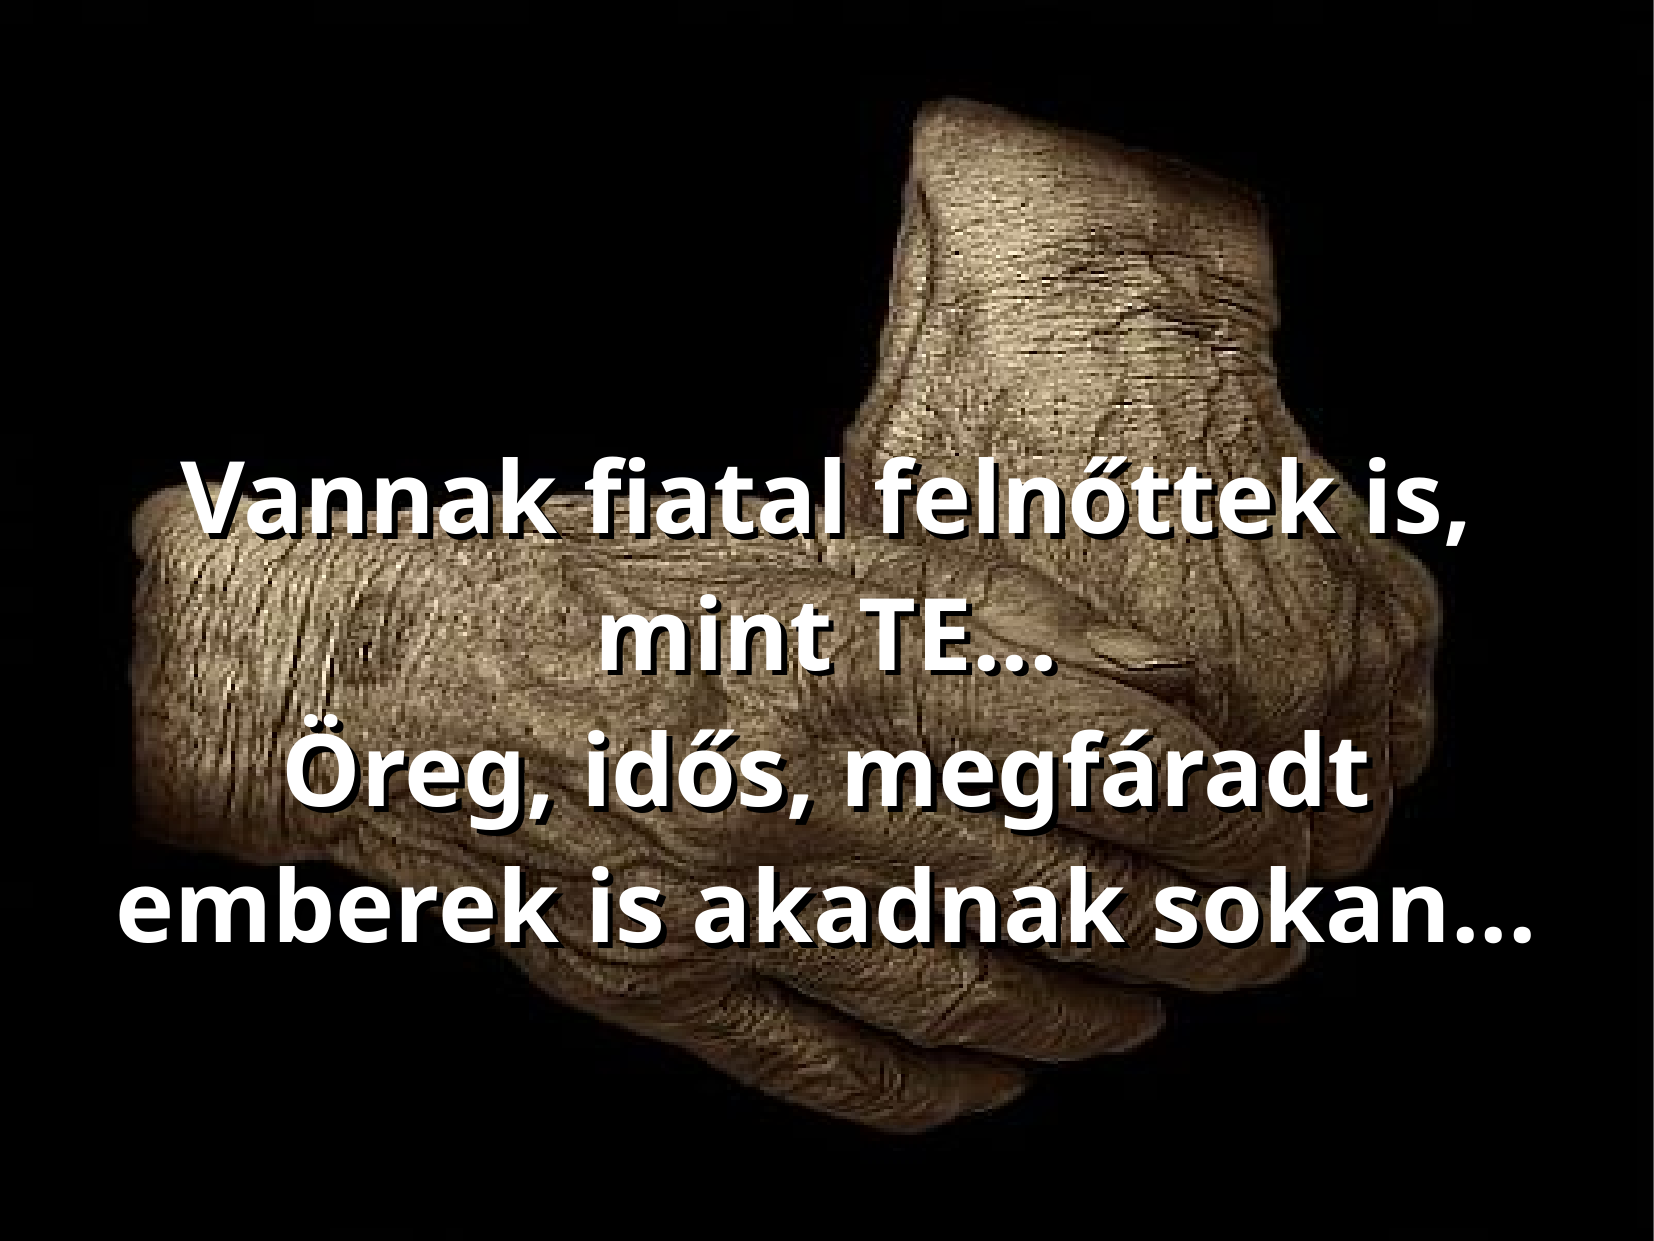

# Vannak fiatal felnőttek is, mint TE...
Öreg, idős, megfáradt emberek is akadnak sokan...